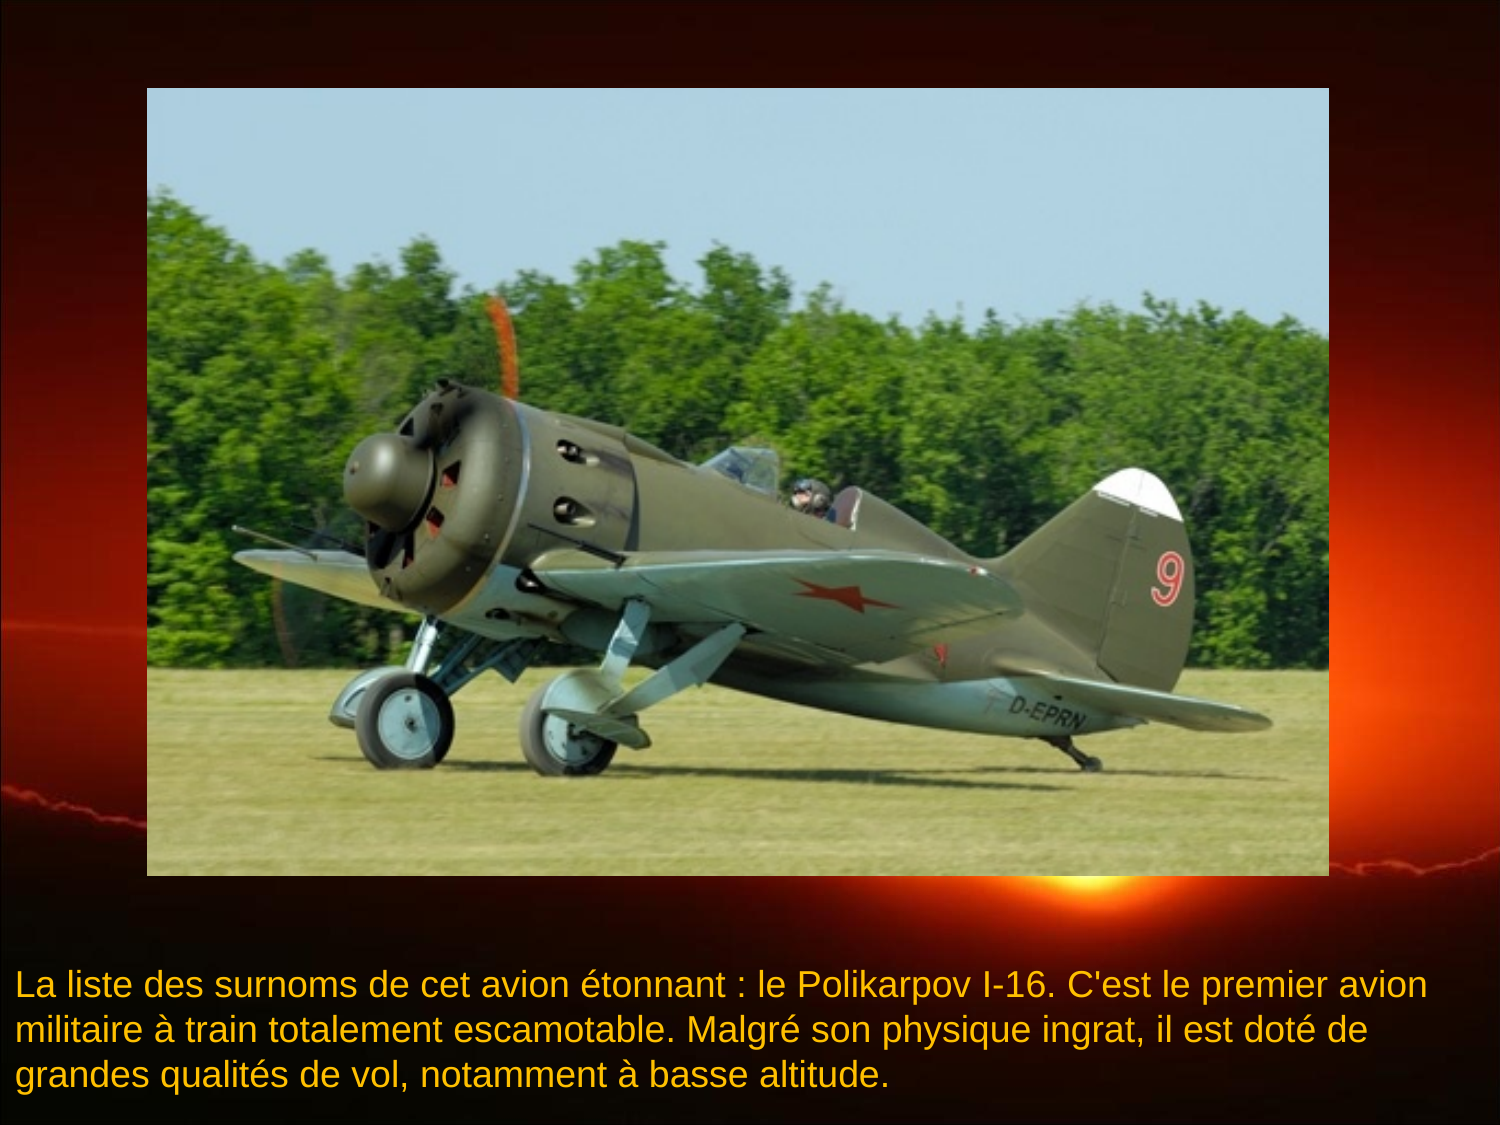

La liste des surnoms de cet avion étonnant : le Polikarpov I-16. C'est le premier avion militaire à train totalement escamotable. Malgré son physique ingrat, il est doté de grandes qualités de vol, notamment à basse altitude.